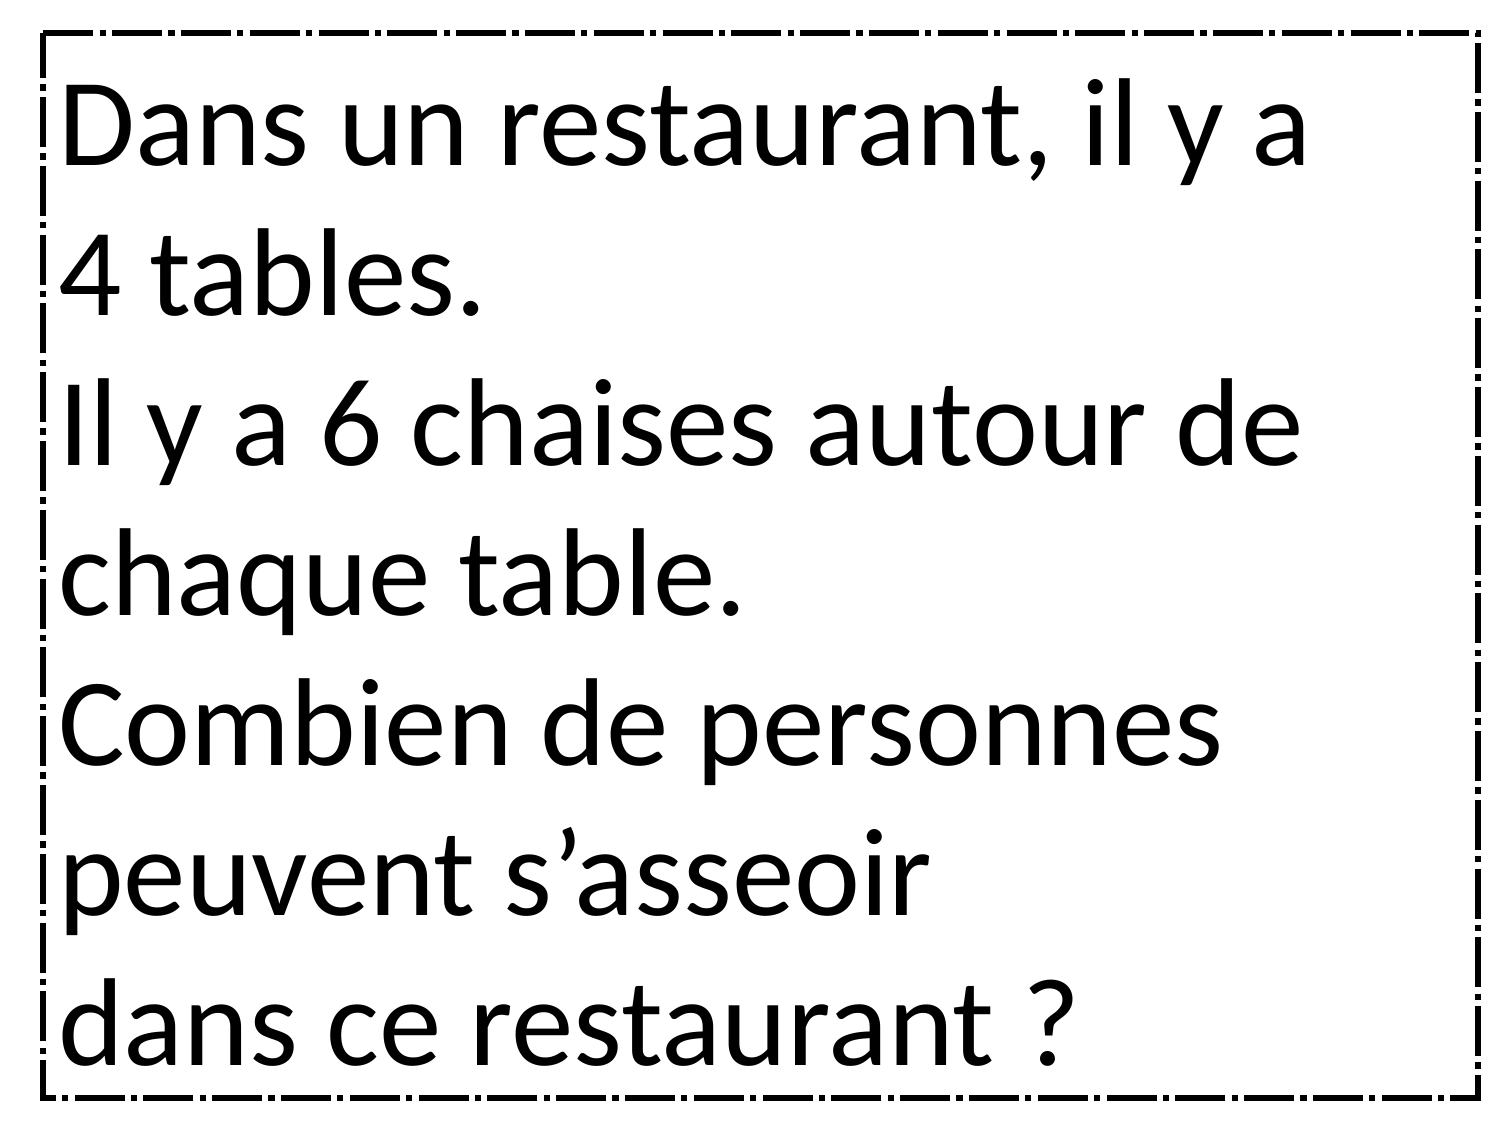

Dans un restaurant, il y a
4 tables.
Il y a 6 chaises autour de
chaque table.
Combien de personnes
peuvent s’asseoir
dans ce restaurant ?